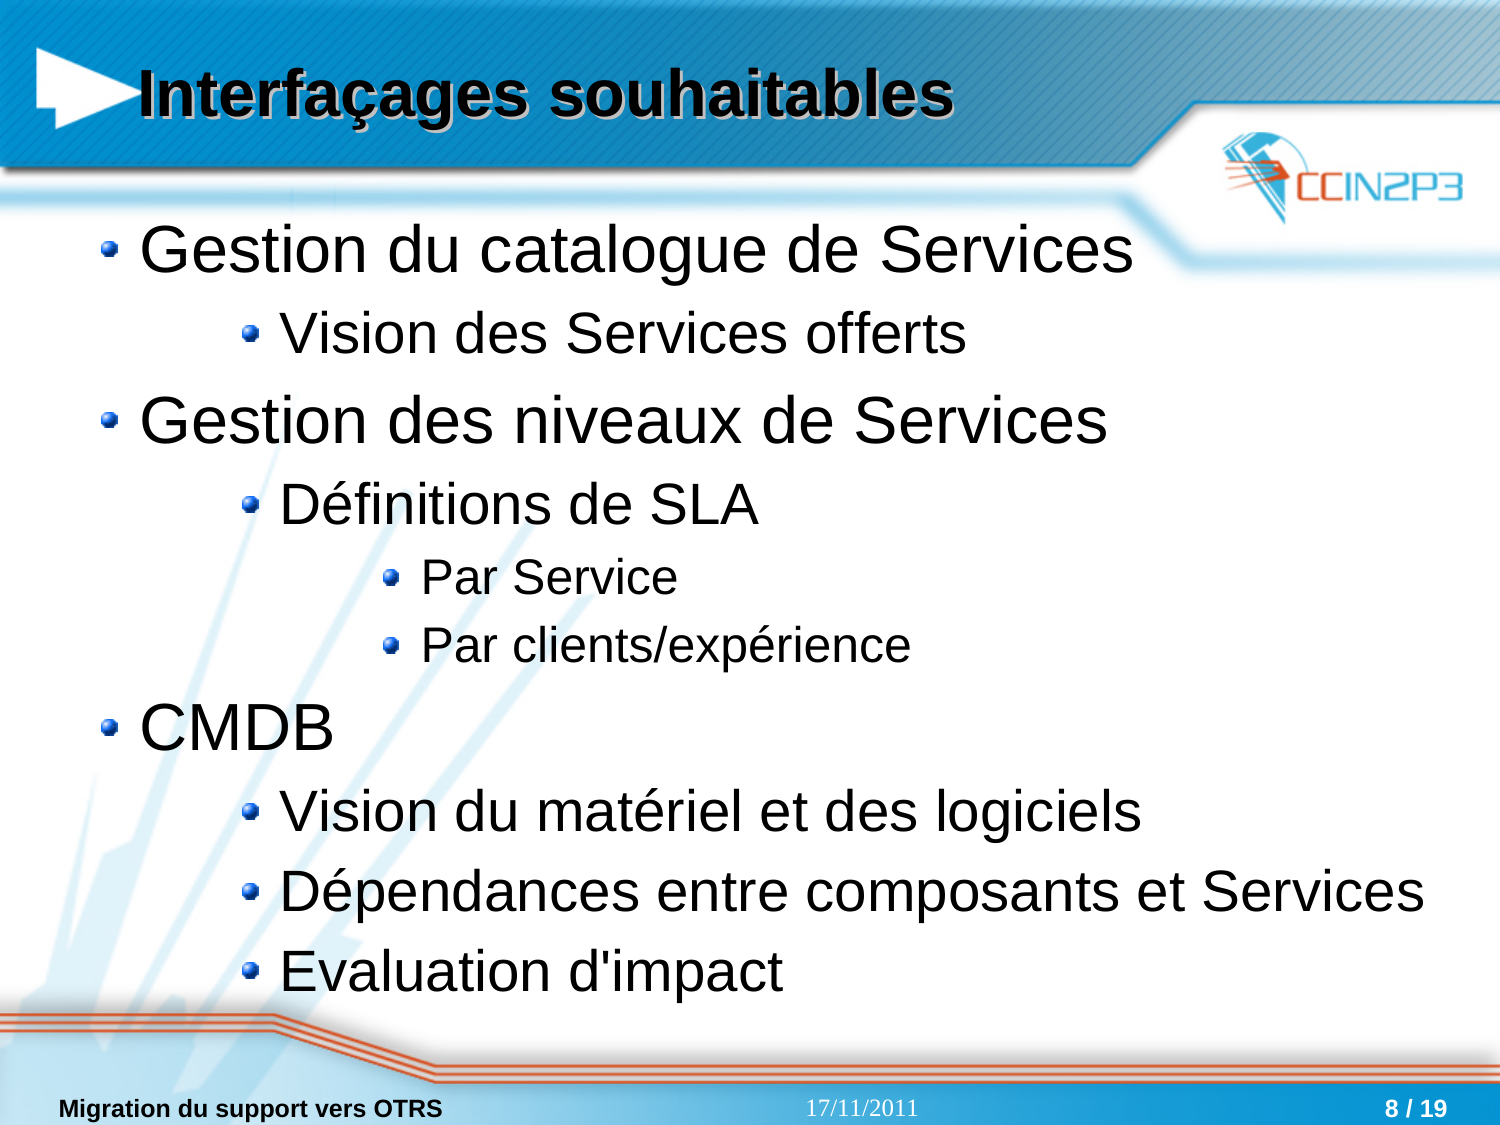

# Interfaçages souhaitables
Gestion du catalogue de Services
Vision des Services offerts
Gestion des niveaux de Services
Définitions de SLA
Par Service
Par clients/expérience
CMDB
Vision du matériel et des logiciels
Dépendances entre composants et Services
Evaluation d'impact
Migration du support vers OTRS
8